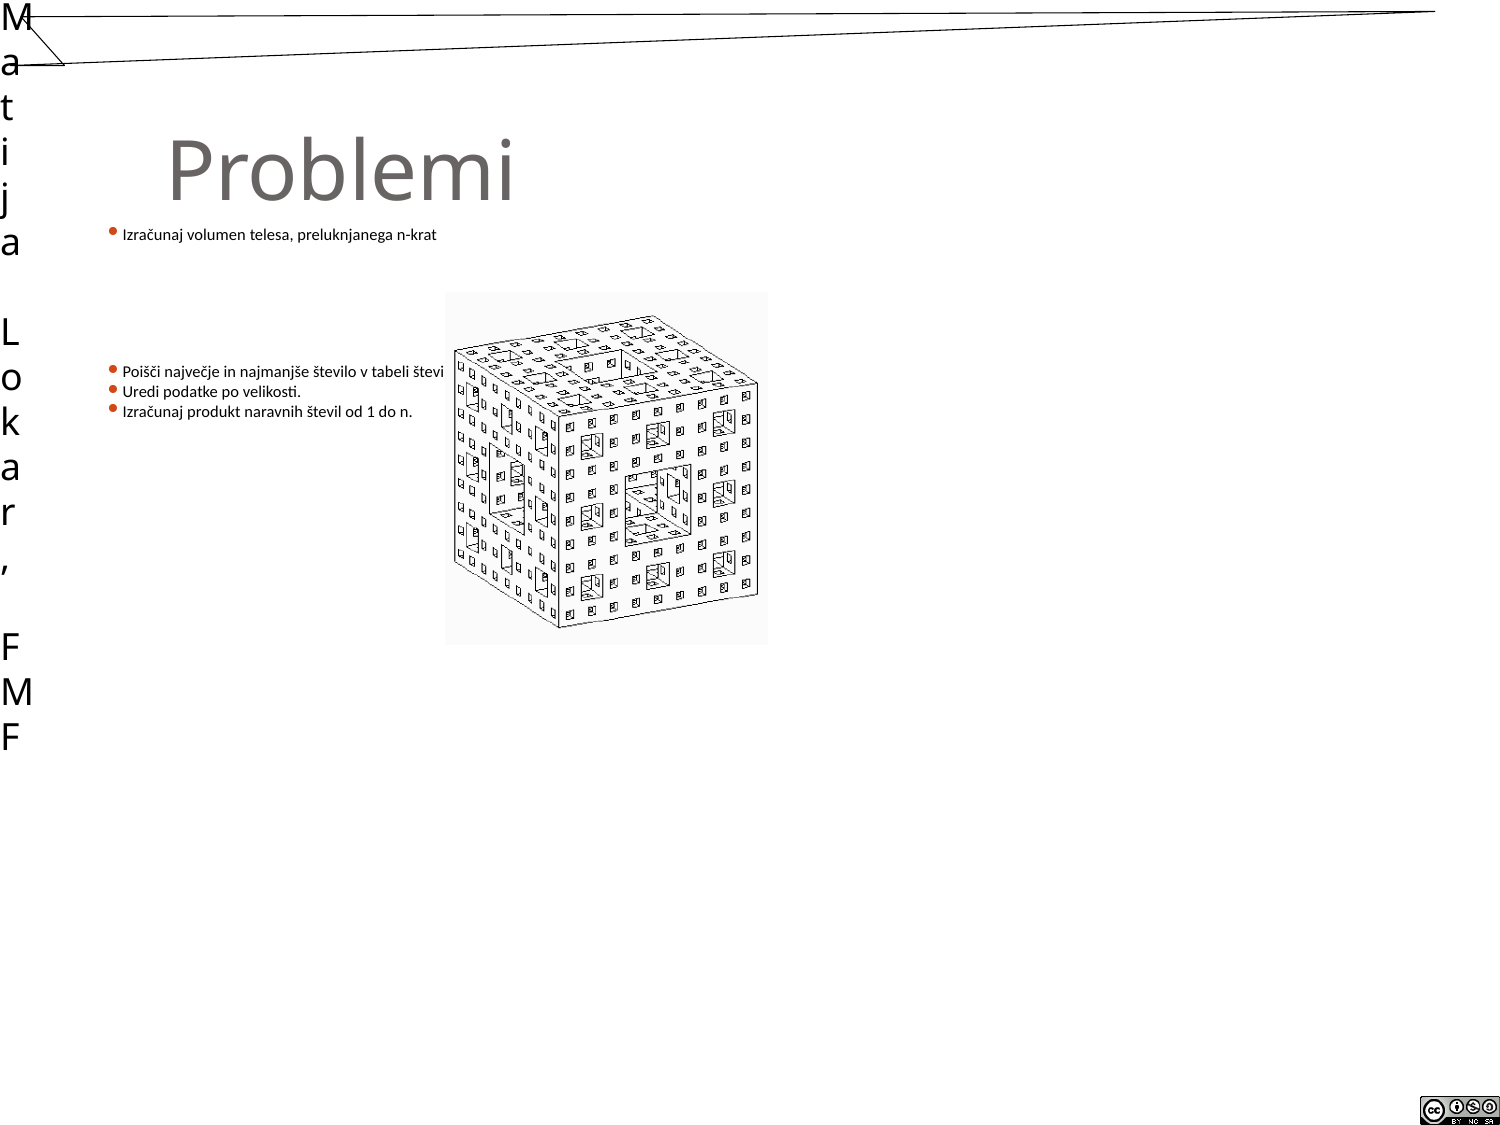

Matija Lokar, FMF
# Problemi
Izračunaj volumen telesa, preluknjanega n-krat
Poišči največje in najmanjše število v tabeli števil
Uredi podatke po velikosti.
Izračunaj produkt naravnih števil od 1 do n.